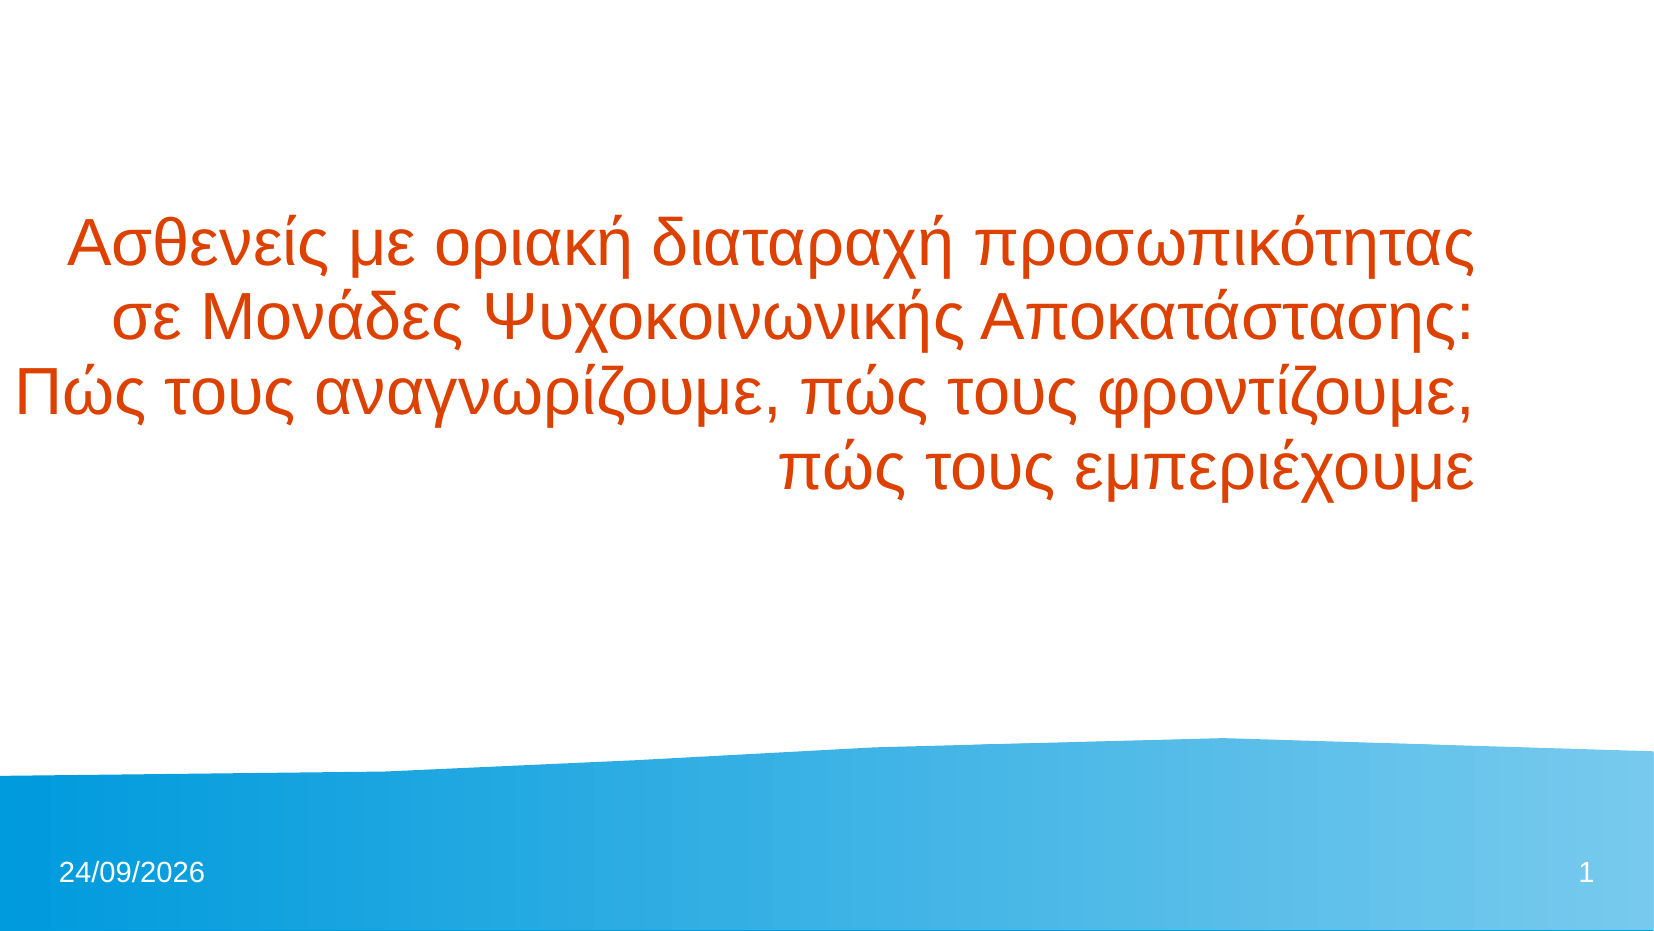

# Ασθενείς με οριακή διαταραχή προσωπικότητας σε Μονάδες Ψυχοκοινωνικής Αποκατάστασης: Πώς τους αναγνωρίζουμε, πώς τους φροντίζουμε, πώς τους εμπεριέχουμε